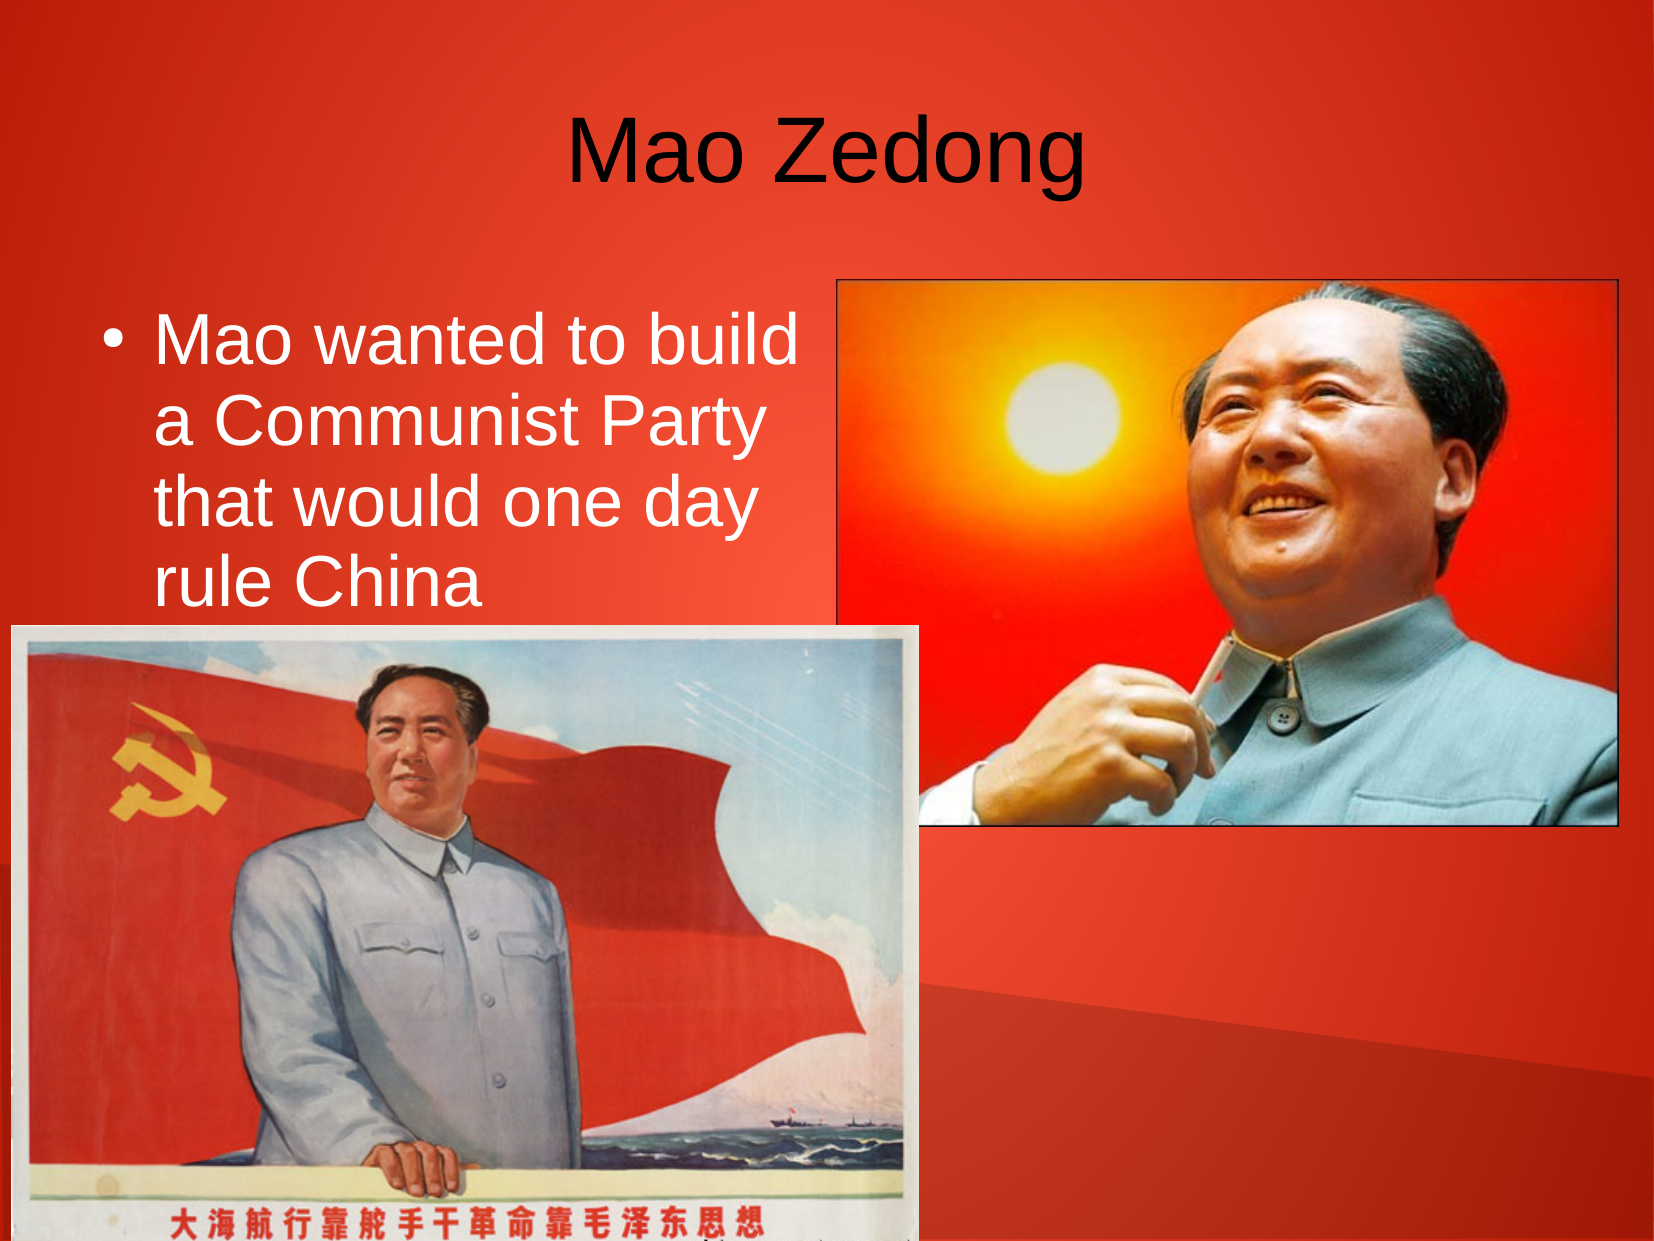

# Mao Zedong
Mao wanted to build a Communist Party that would one day rule China